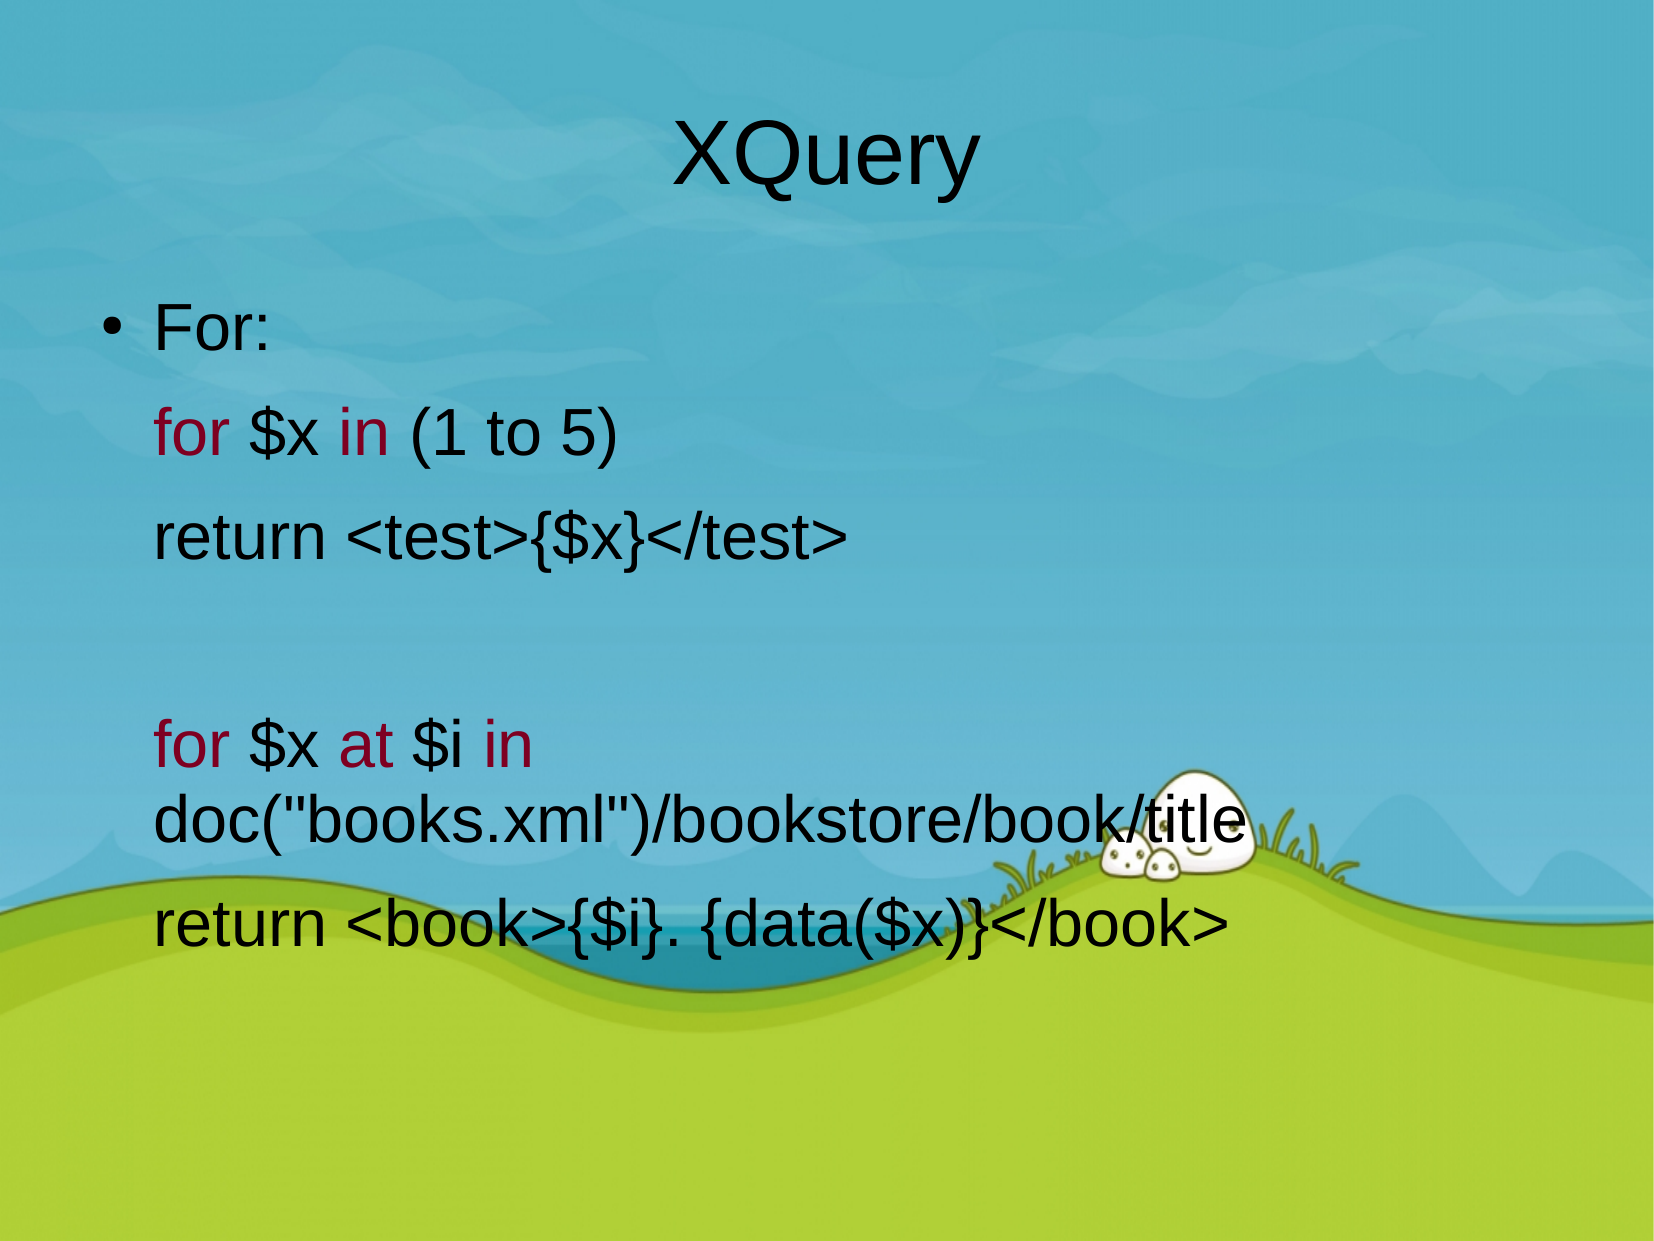

# XQuery
For:
for $x in (1 to 5)
return <test>{$x}</test>
for $x at $i in doc("books.xml")/bookstore/book/title
return <book>{$i}. {data($x)}</book>